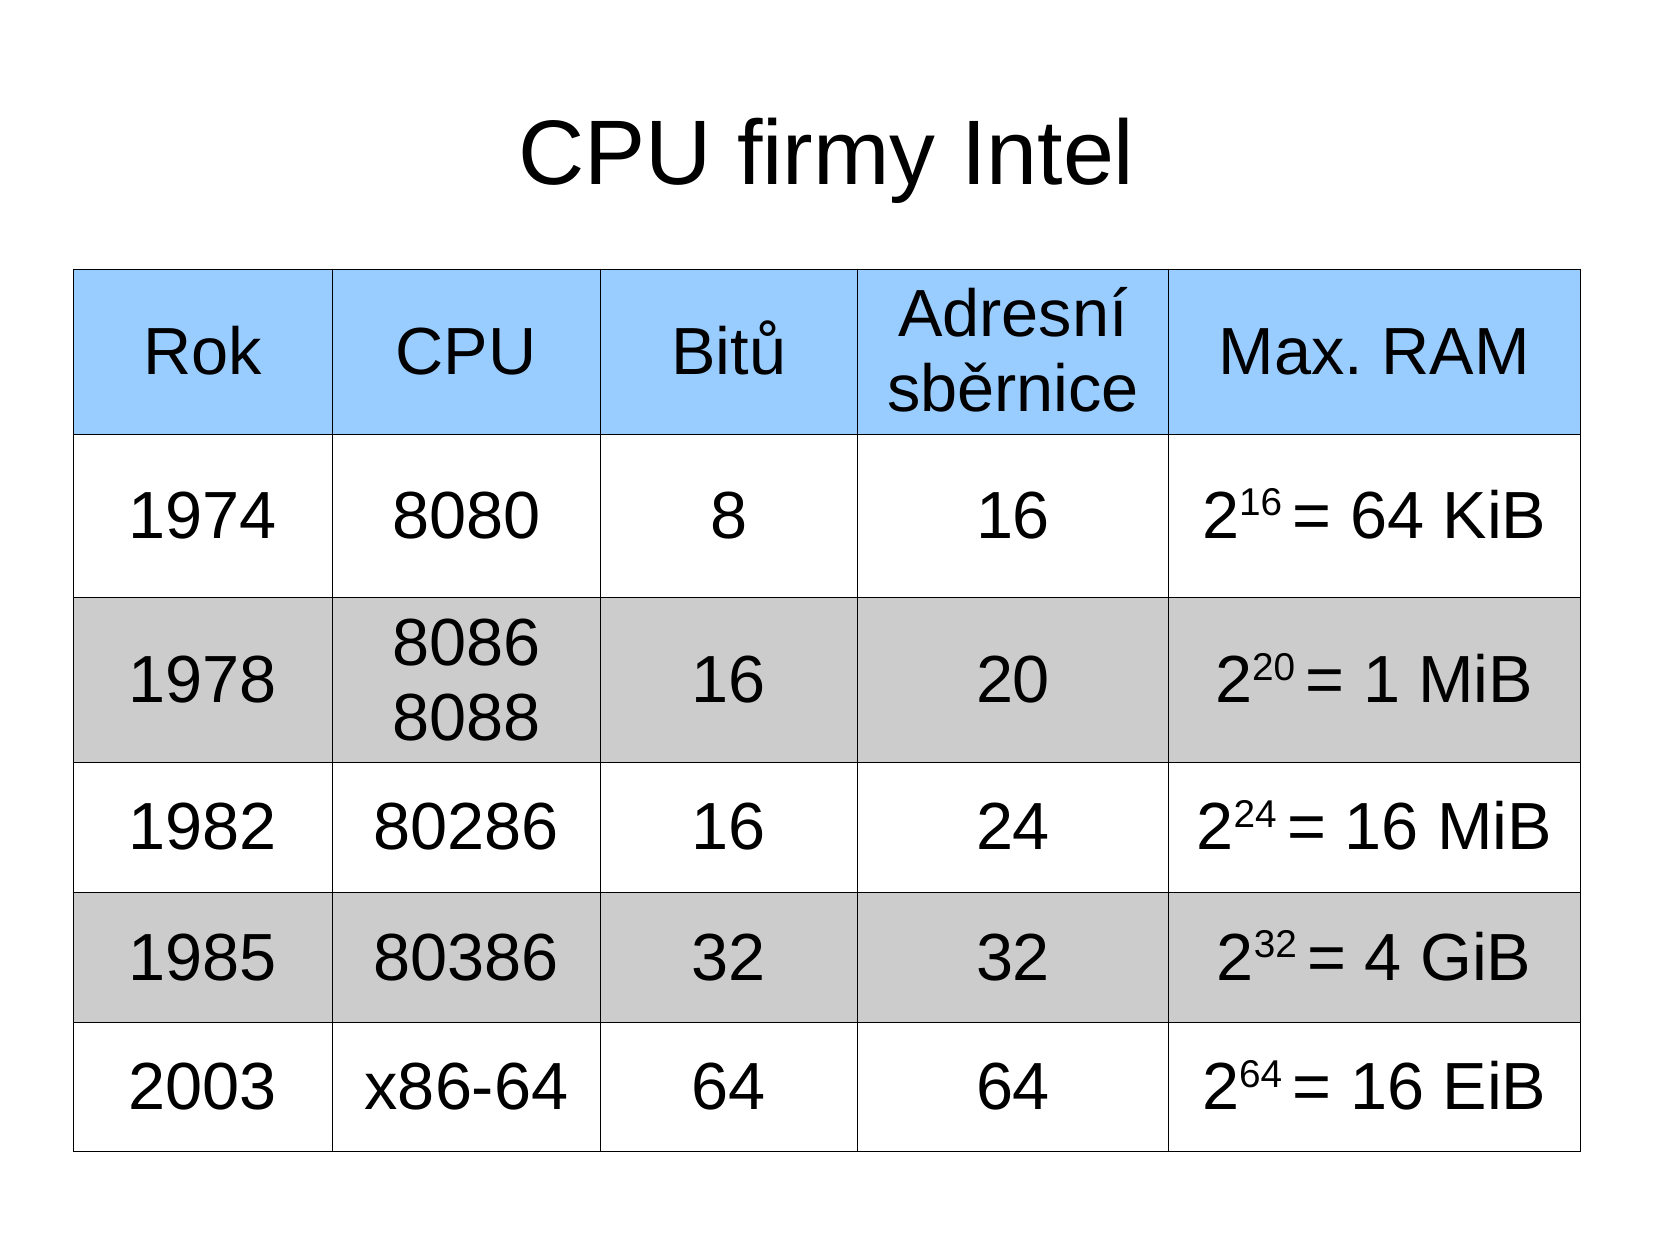

# CPU firmy Intel
| Rok | CPU | Bitů | Adresní sběrnice | Max. RAM |
| --- | --- | --- | --- | --- |
| 1974 | 8080 | 8 | 16 | 216 = 64 KiB |
| 1978 | 8086 8088 | 16 | 20 | 220 = 1 MiB |
| 1982 | 80286 | 16 | 24 | 224 = 16 MiB |
| 1985 | 80386 | 32 | 32 | 232 = 4 GiB |
| 2003 | x86-64 | 64 | 64 | 264 = 16 EiB |